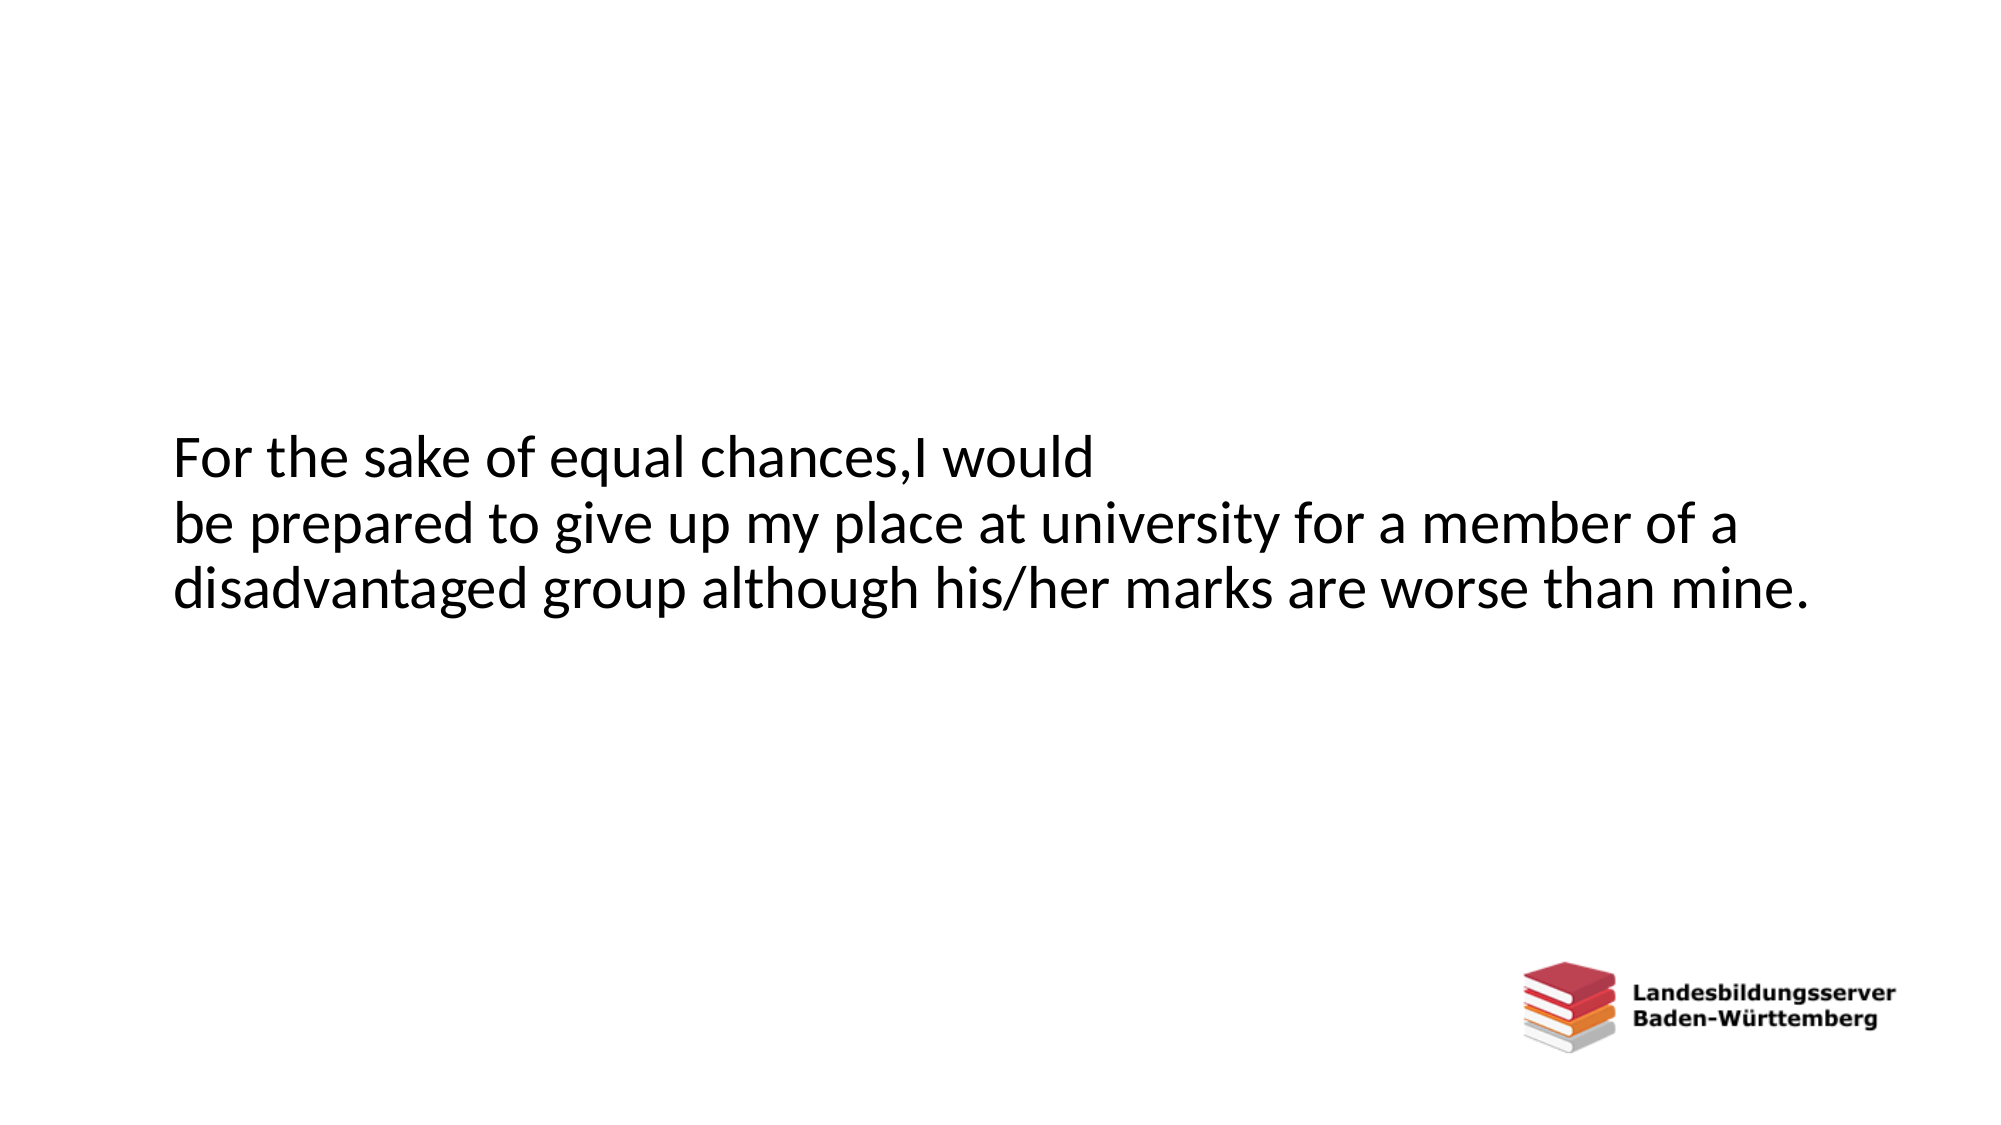

# For the sake of equal chances,I would be prepared to give up my place at university for a member of a disadvantaged group although his/her marks are worse than mine.